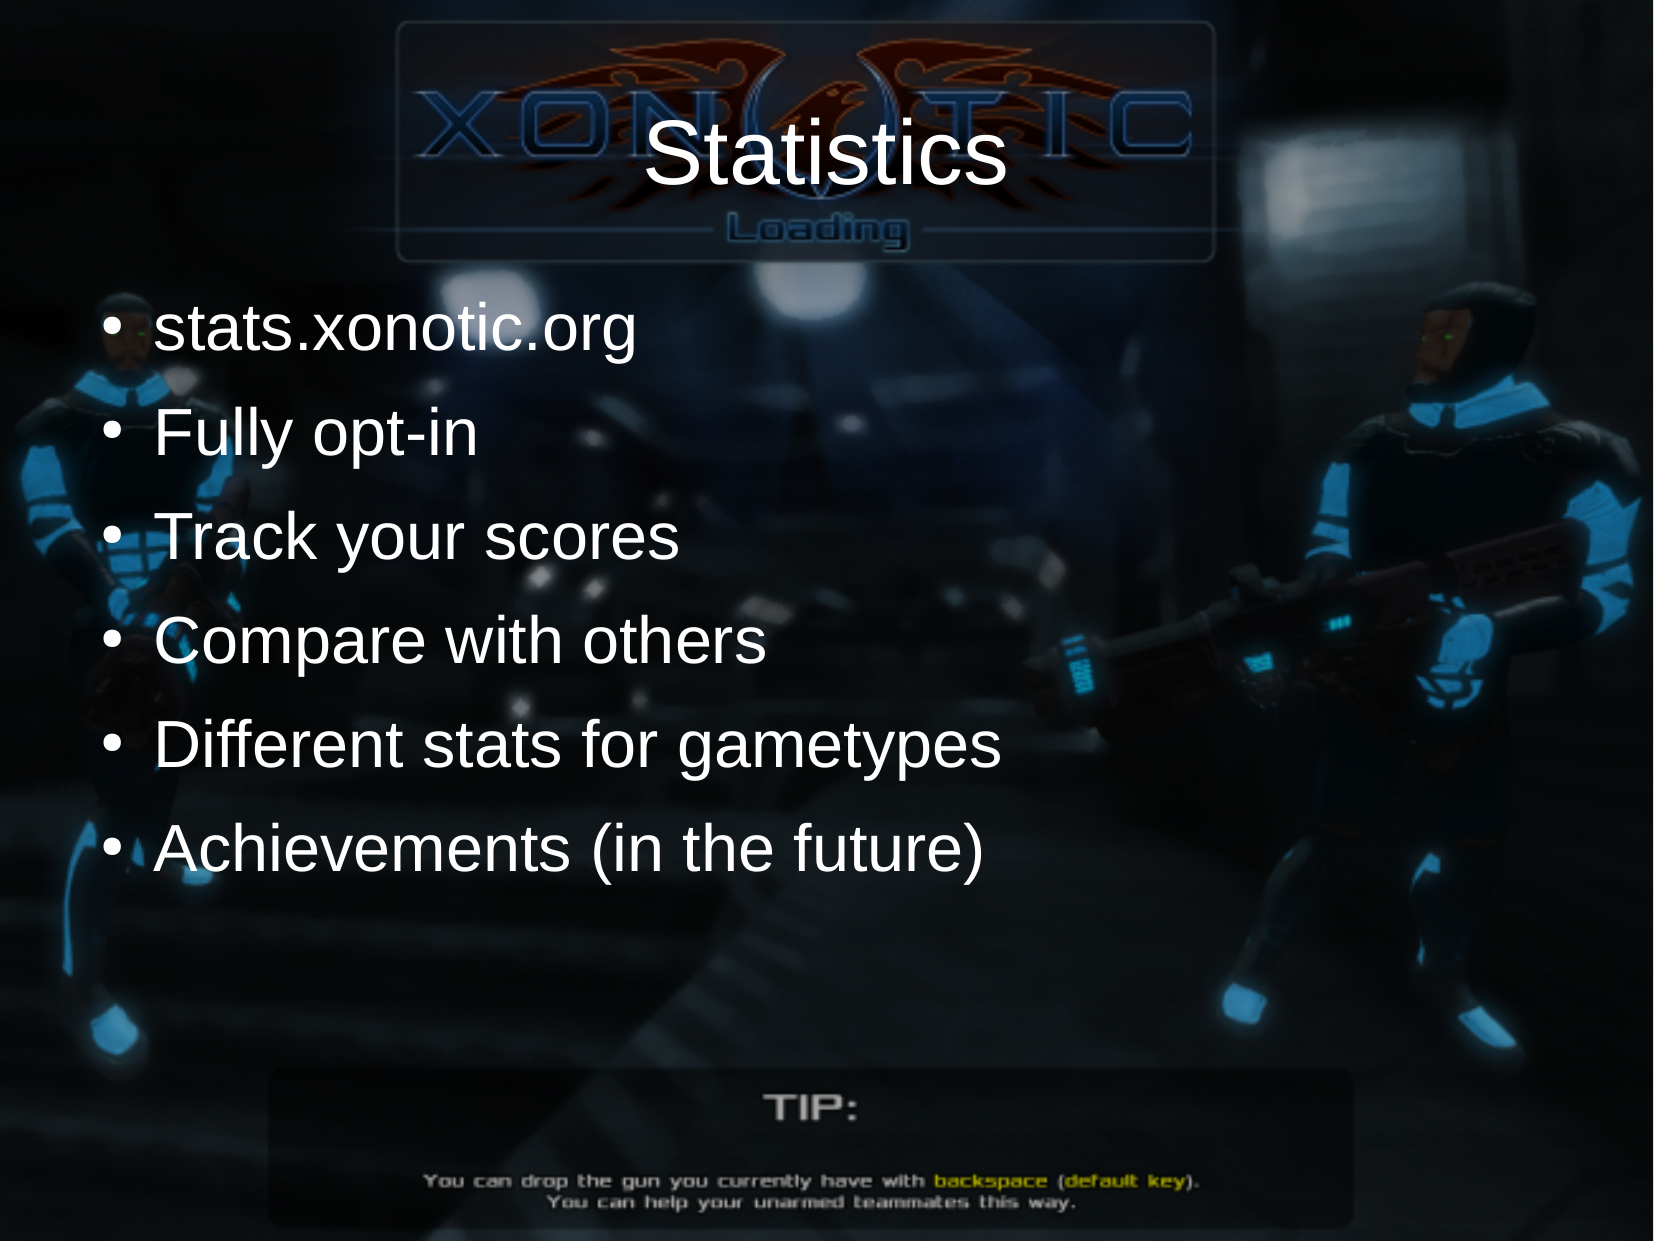

# Statistics
stats.xonotic.org
Fully opt-in
Track your scores
Compare with others
Different stats for gametypes
Achievements (in the future)